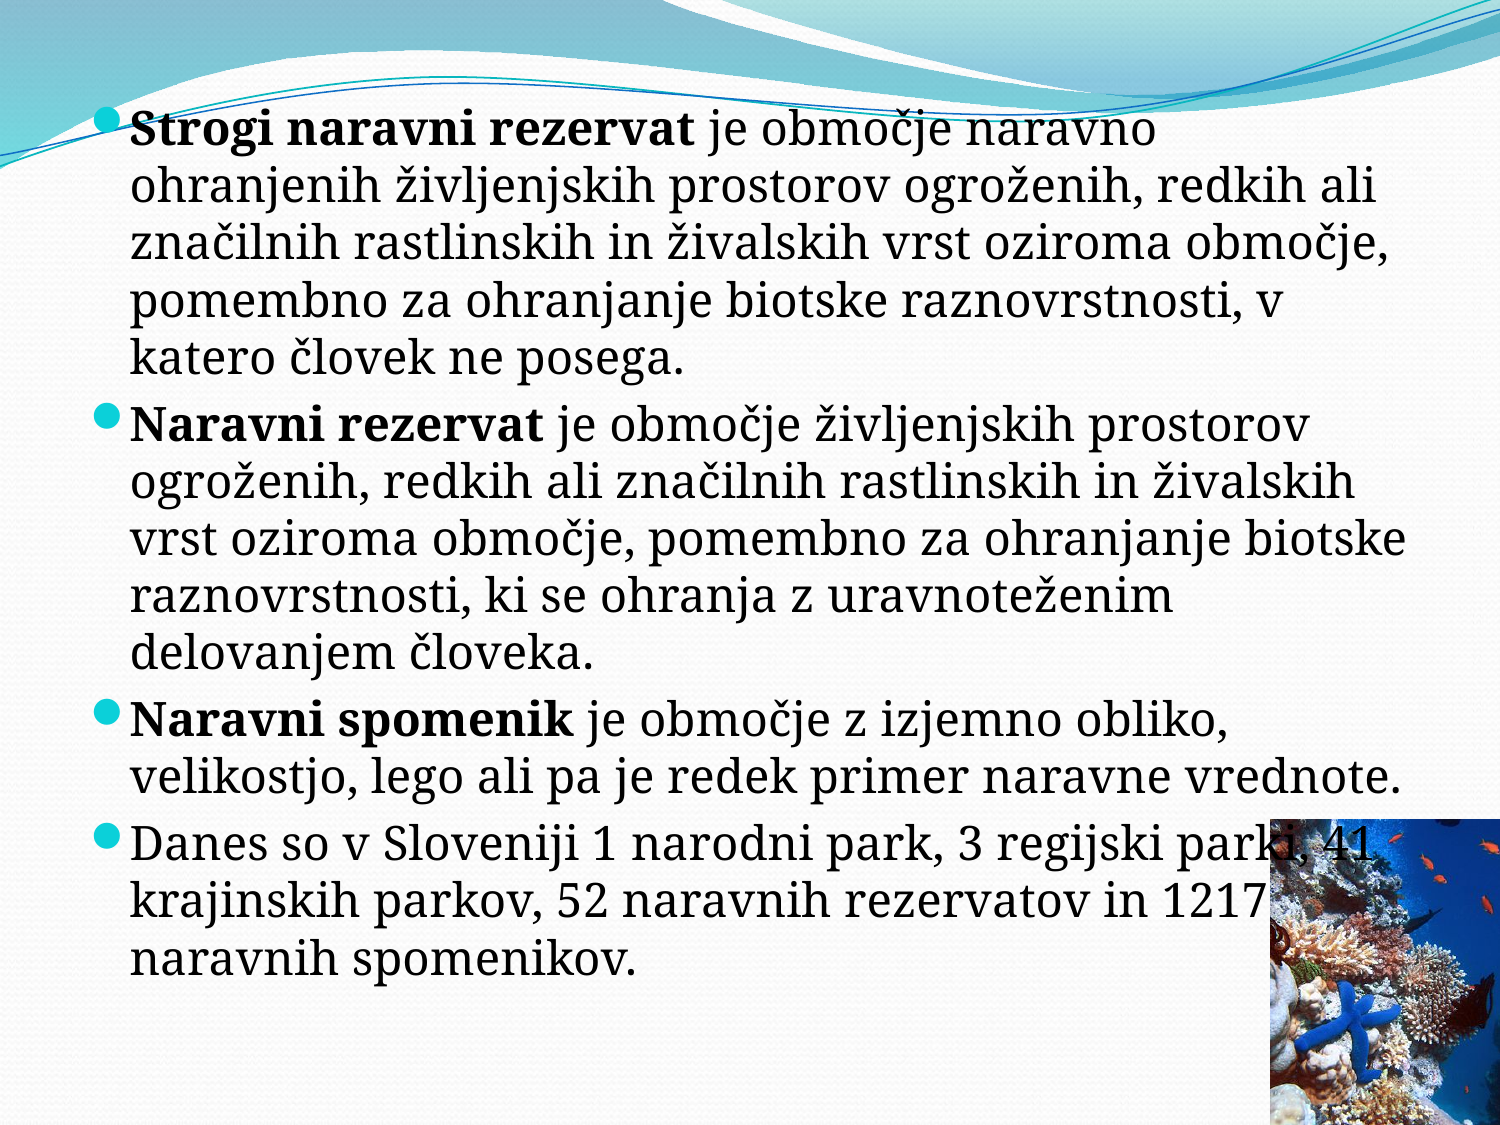

# Strogi naravni rezervat je območje naravno ohranjenih življenjskih prostorov ogroženih, redkih ali značilnih rastlinskih in živalskih vrst oziroma območje, pomembno za ohranjanje biotske raznovrstnosti, v katero človek ne posega.
Naravni rezervat je območje življenjskih prostorov ogroženih, redkih ali značilnih rastlinskih in živalskih vrst oziroma območje, pomembno za ohranjanje biotske raznovrstnosti, ki se ohranja z uravnoteženim delovanjem človeka.
Naravni spomenik je območje z izjemno obliko, velikostjo, lego ali pa je redek primer naravne vrednote.
Danes so v Sloveniji 1 narodni park, 3 regijski parki, 41 krajinskih parkov, 52 naravnih rezervatov in 1217 naravnih spomenikov.